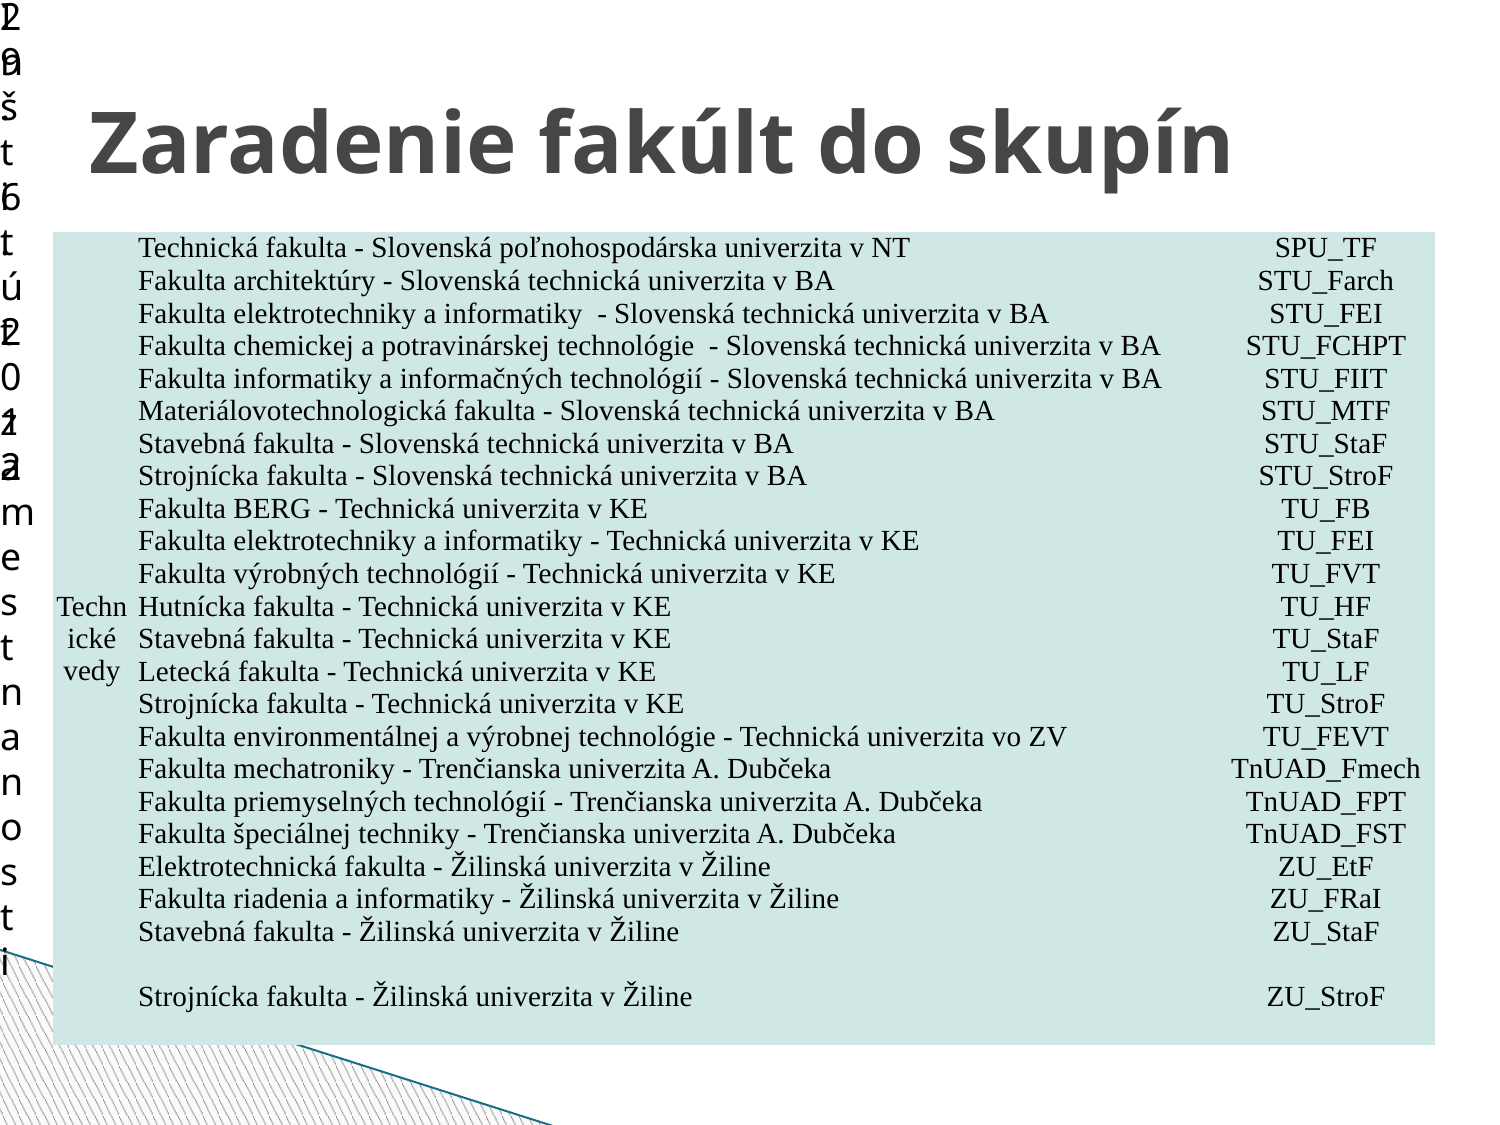

29. 6. 2012
Inštitút zamestnanosti
# Zaradenie fakúlt do skupín
| Technické vedy | Technická fakulta - Slovenská poľnohospodárska univerzita v NT | SPU\_TF |
| --- | --- | --- |
| | Fakulta architektúry - Slovenská technická univerzita v BA | STU\_Farch |
| | Fakulta elektrotechniky a informatiky - Slovenská technická univerzita v BA | STU\_FEI |
| | Fakulta chemickej a potravinárskej technológie - Slovenská technická univerzita v BA | STU\_FCHPT |
| | Fakulta informatiky a informačných technológií - Slovenská technická univerzita v BA | STU\_FIIT |
| | Materiálovotechnologická fakulta - Slovenská technická univerzita v BA | STU\_MTF |
| | Stavebná fakulta - Slovenská technická univerzita v BA | STU\_StaF |
| | Strojnícka fakulta - Slovenská technická univerzita v BA | STU\_StroF |
| | Fakulta BERG - Technická univerzita v KE | TU\_FB |
| | Fakulta elektrotechniky a informatiky - Technická univerzita v KE | TU\_FEI |
| | Fakulta výrobných technológií - Technická univerzita v KE | TU\_FVT |
| | Hutnícka fakulta - Technická univerzita v KE | TU\_HF |
| | Stavebná fakulta - Technická univerzita v KE | TU\_StaF |
| | Letecká fakulta - Technická univerzita v KE | TU\_LF |
| | Strojnícka fakulta - Technická univerzita v KE | TU\_StroF |
| | Fakulta environmentálnej a výrobnej technológie - Technická univerzita vo ZV | TU\_FEVT |
| | Fakulta mechatroniky - Trenčianska univerzita A. Dubčeka | TnUAD\_Fmech |
| | Fakulta priemyselných technológií - Trenčianska univerzita A. Dubčeka | TnUAD\_FPT |
| | Fakulta špeciálnej techniky - Trenčianska univerzita A. Dubčeka | TnUAD\_FST |
| | Elektrotechnická fakulta - Žilinská univerzita v Žiline | ZU\_EtF |
| | Fakulta riadenia a informatiky - Žilinská univerzita v Žiline | ZU\_FRaI |
| | Stavebná fakulta - Žilinská univerzita v Žiline | ZU\_StaF |
| | Strojnícka fakulta - Žilinská univerzita v Žiline | ZU\_StroF |